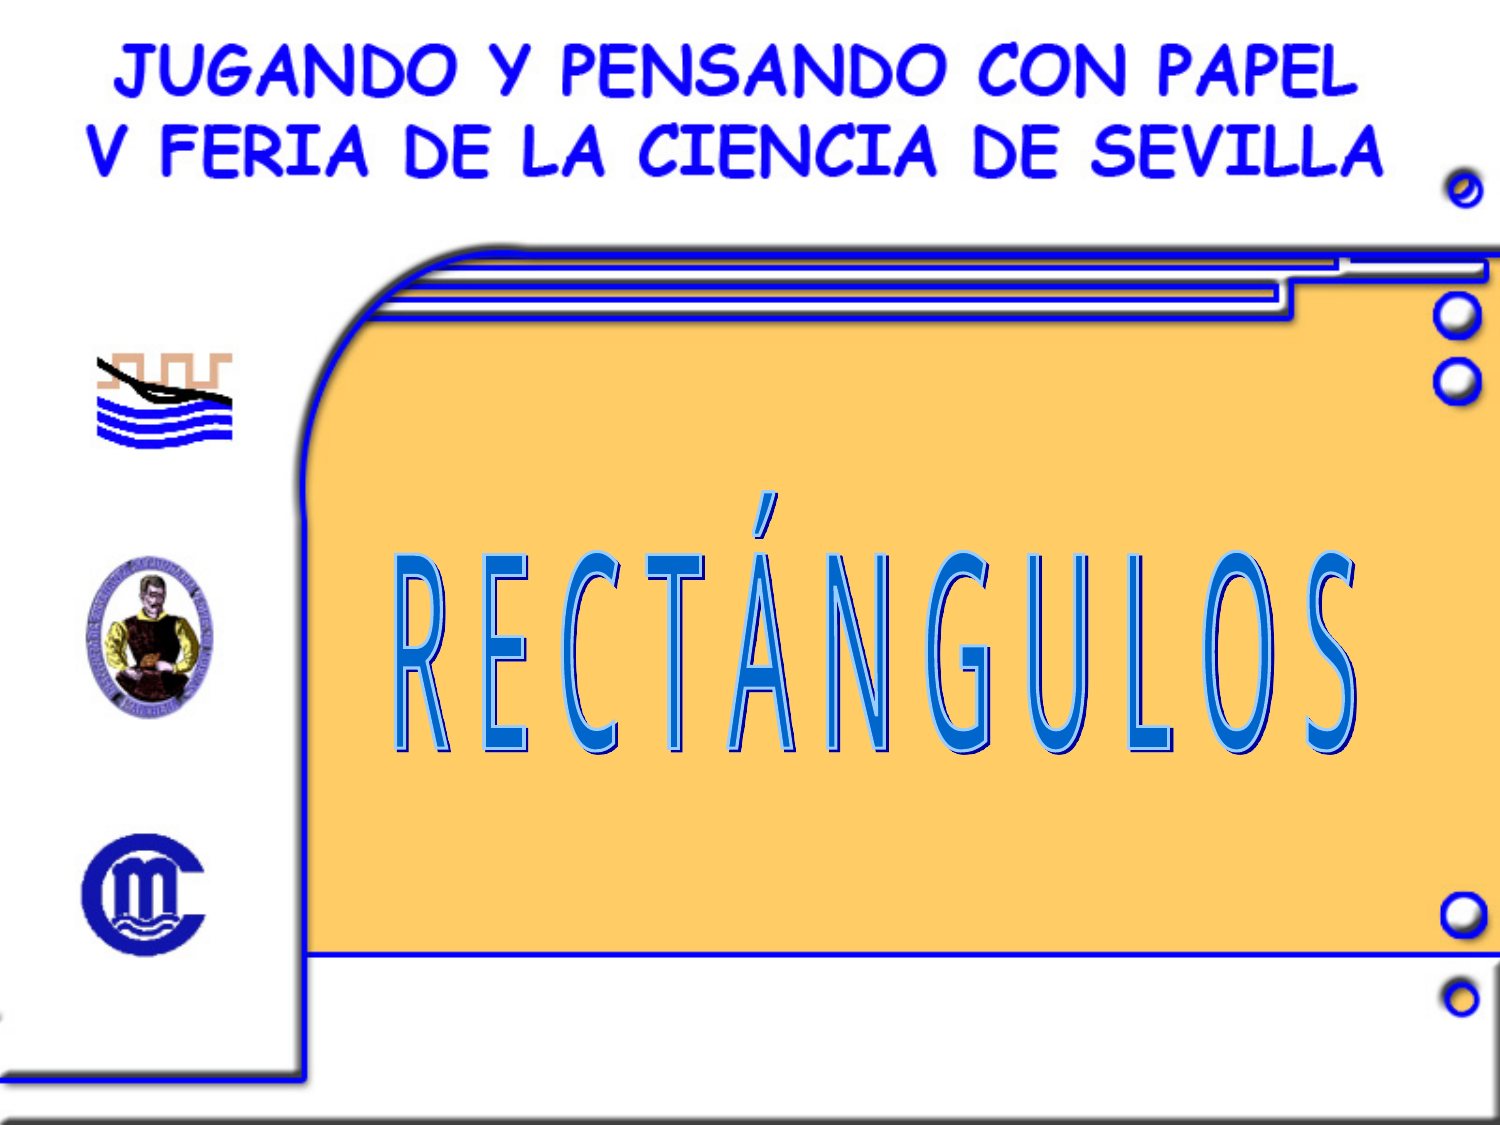

R E C T Á N G U L O S